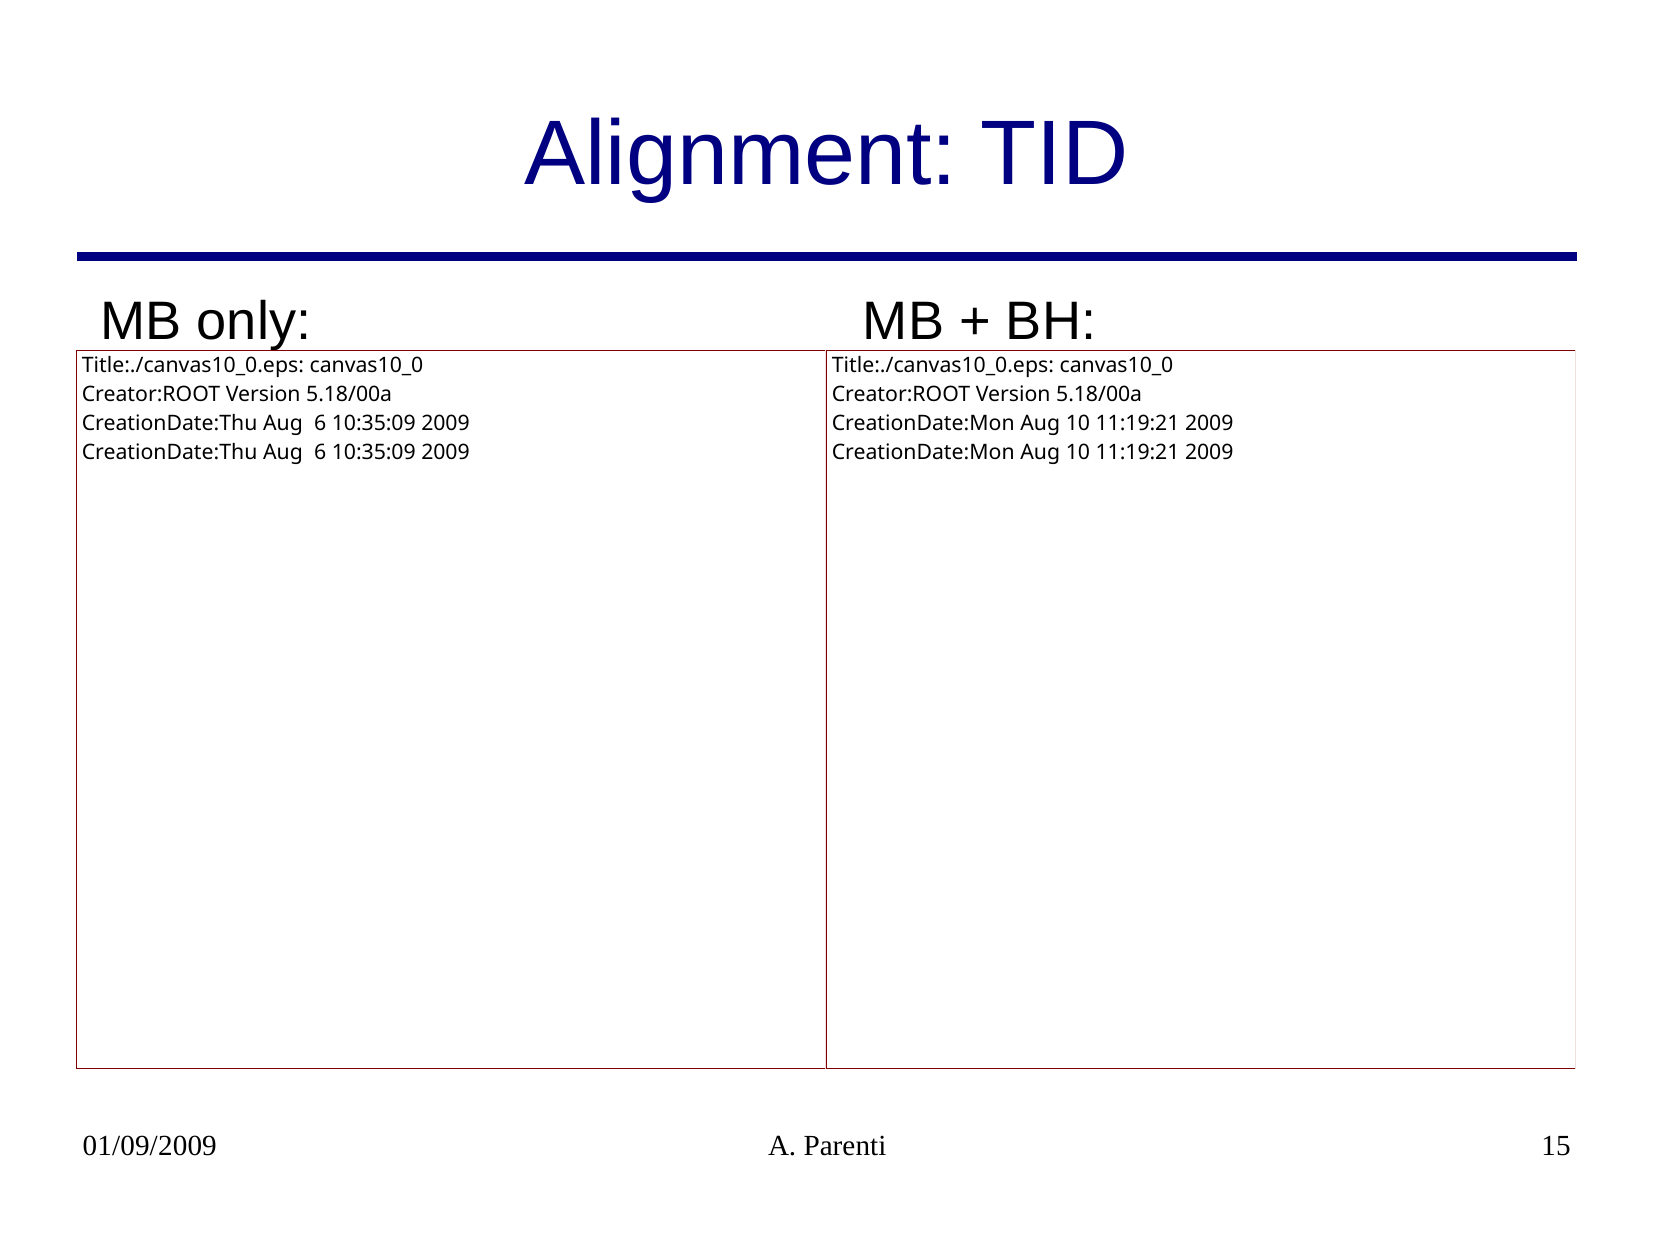

# Alignment: TID
MB only:
MB + BH:
15